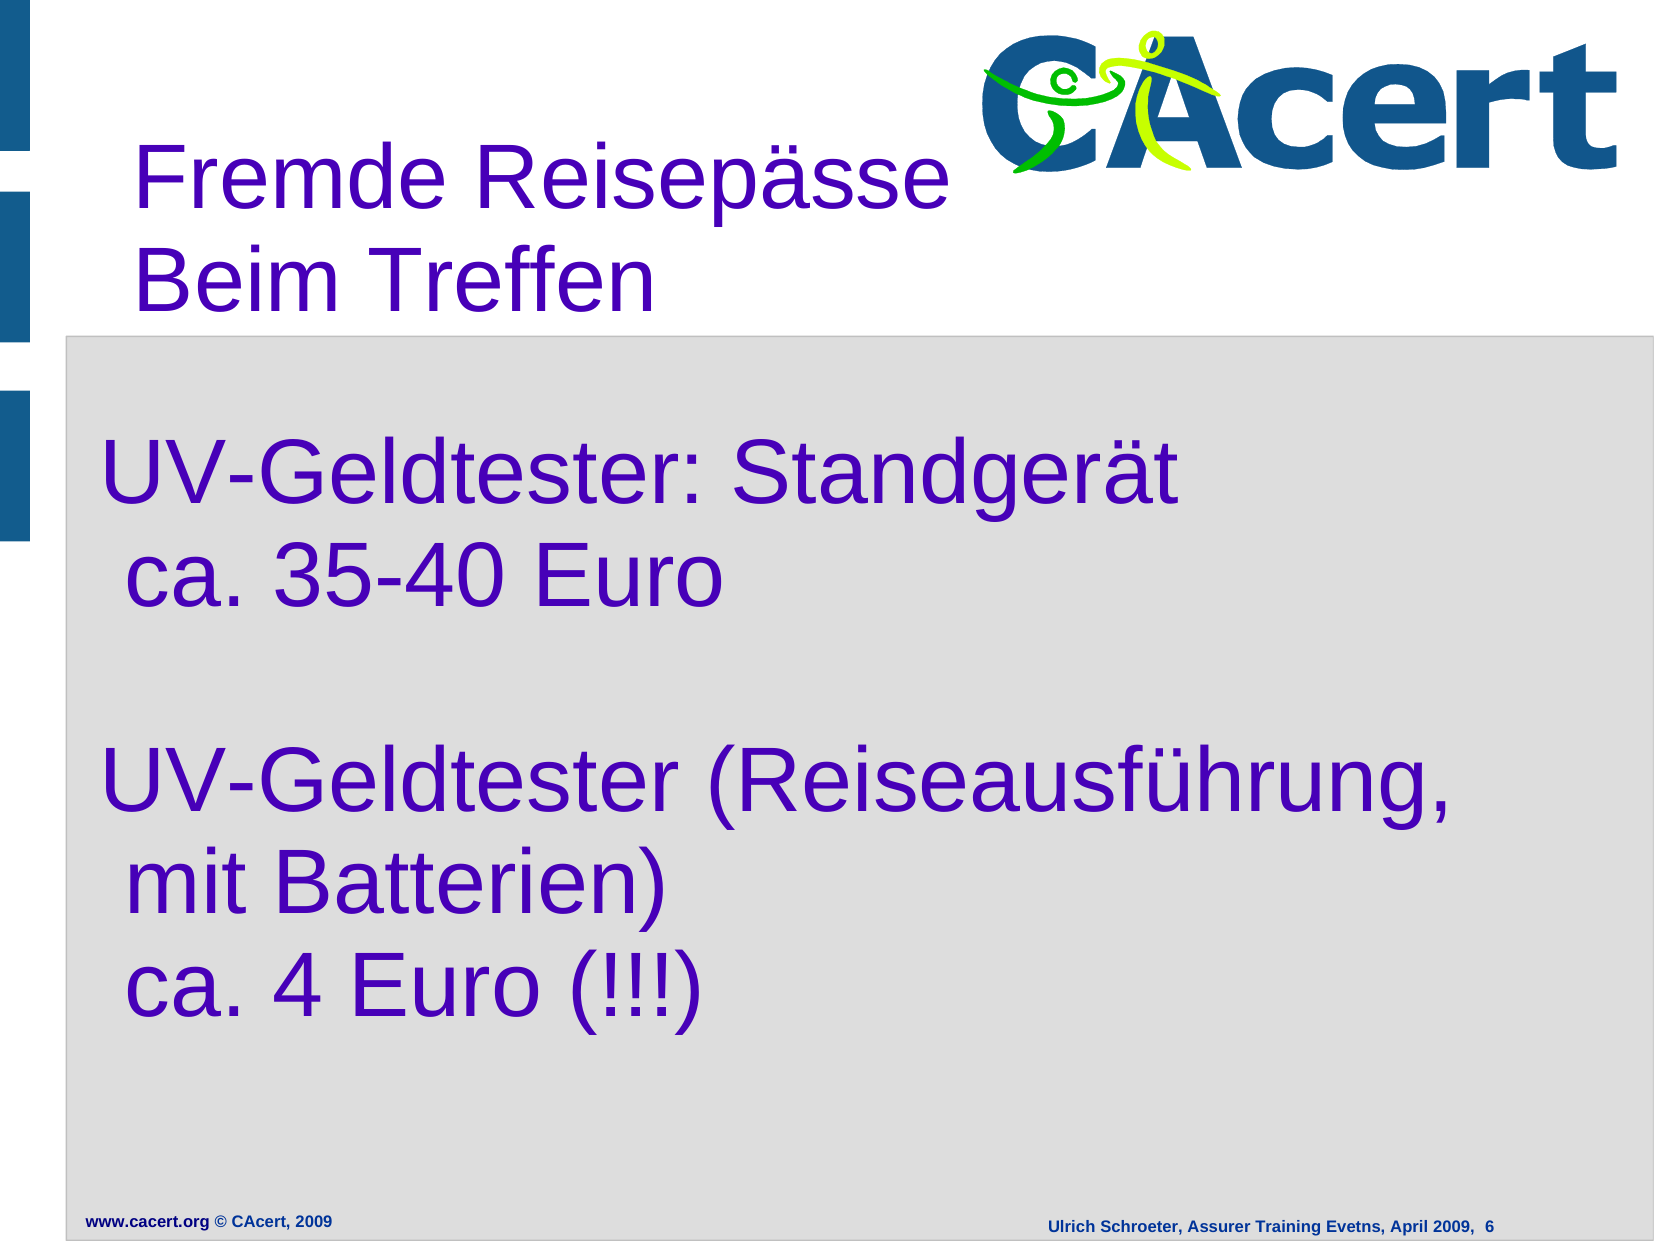

Fremde Reisepässe
Beim Treffen
 UV-Geldtester: Standgerät
 ca. 35-40 Euro
 UV-Geldtester (Reiseausführung,
 mit Batterien)
 ca. 4 Euro (!!!)